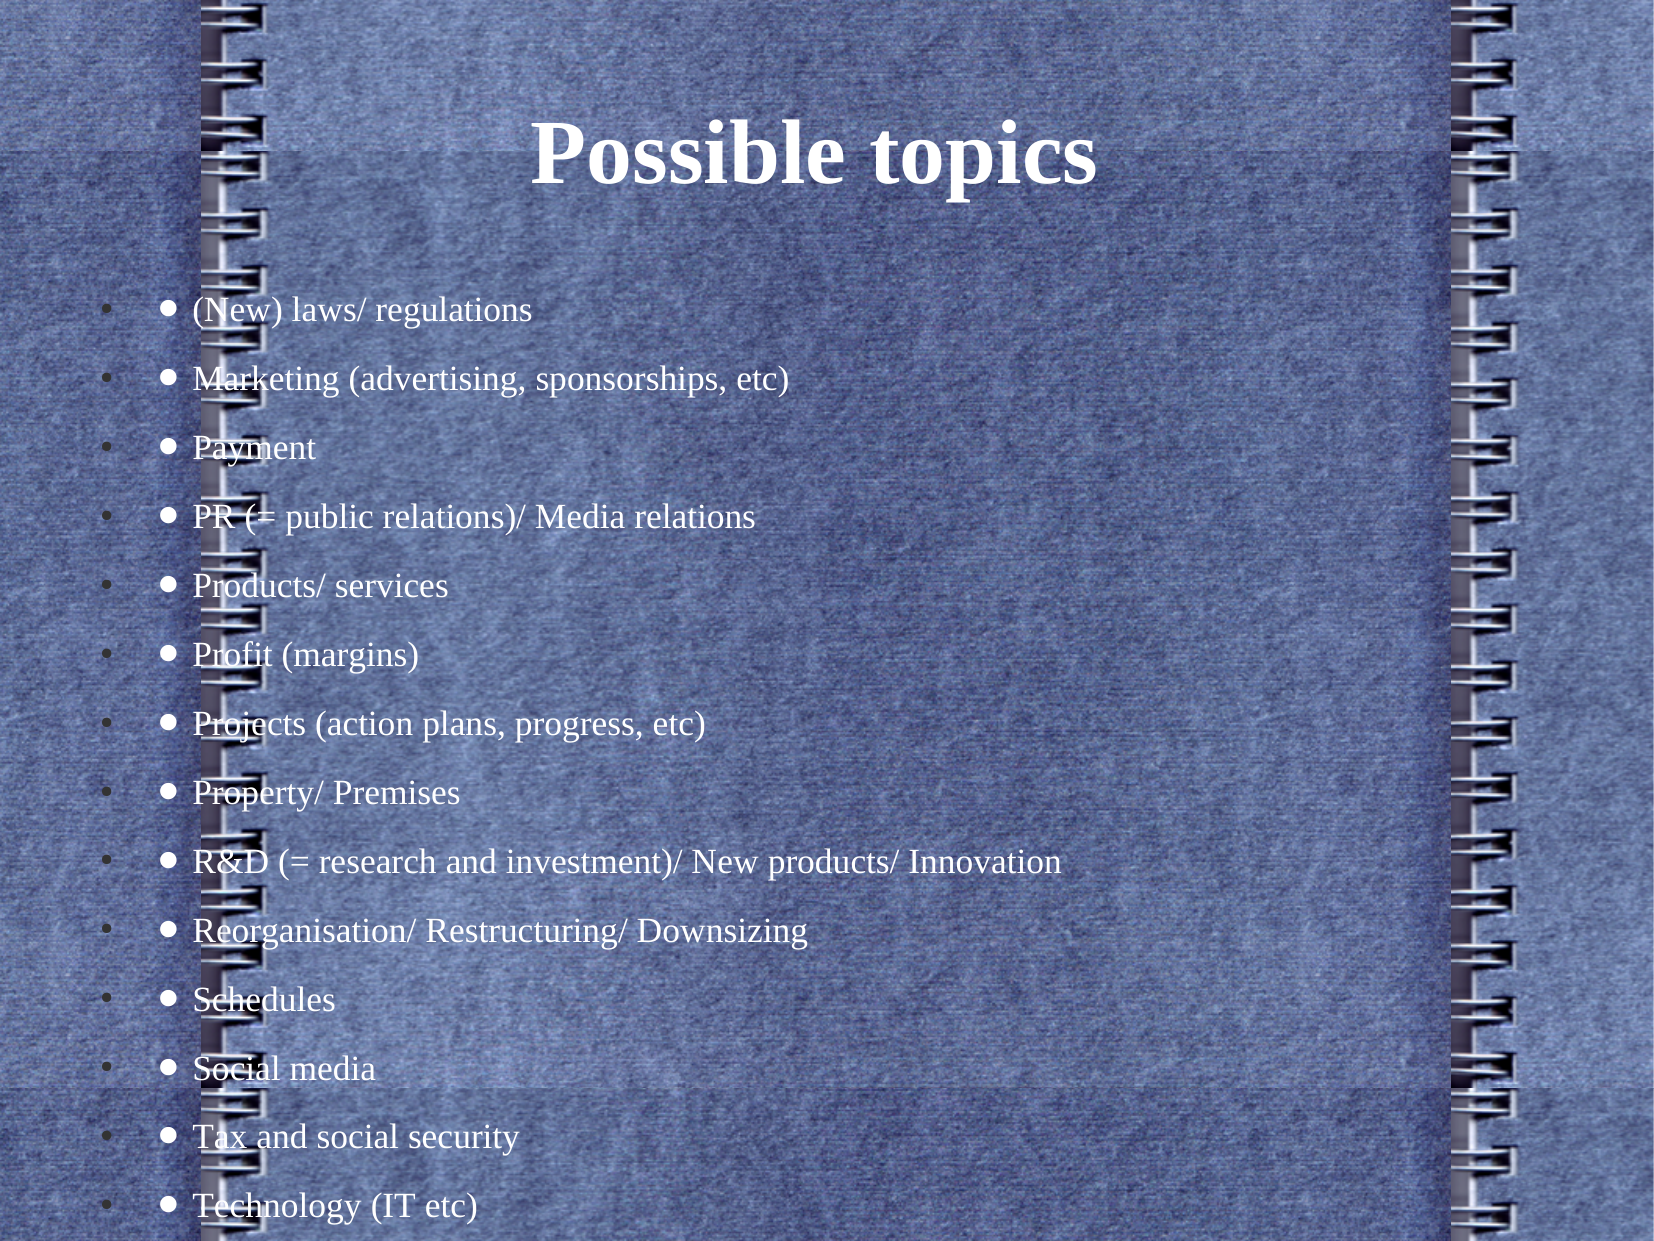

# Possible topics
⚫ (New) laws/ regulations
⚫ Marketing (advertising, sponsorships, etc)
⚫ Payment
⚫ PR (= public relations)/ Media relations
⚫ Products/ services
⚫ Profit (margins)
⚫ Projects (action plans, progress, etc)
⚫ Property/ Premises
⚫ R&D (= research and investment)/ New products/ Innovation
⚫ Reorganisation/ Restructuring/ Downsizing
⚫ Schedules
⚫ Social media
⚫ Tax and social security
⚫ Technology (IT etc)